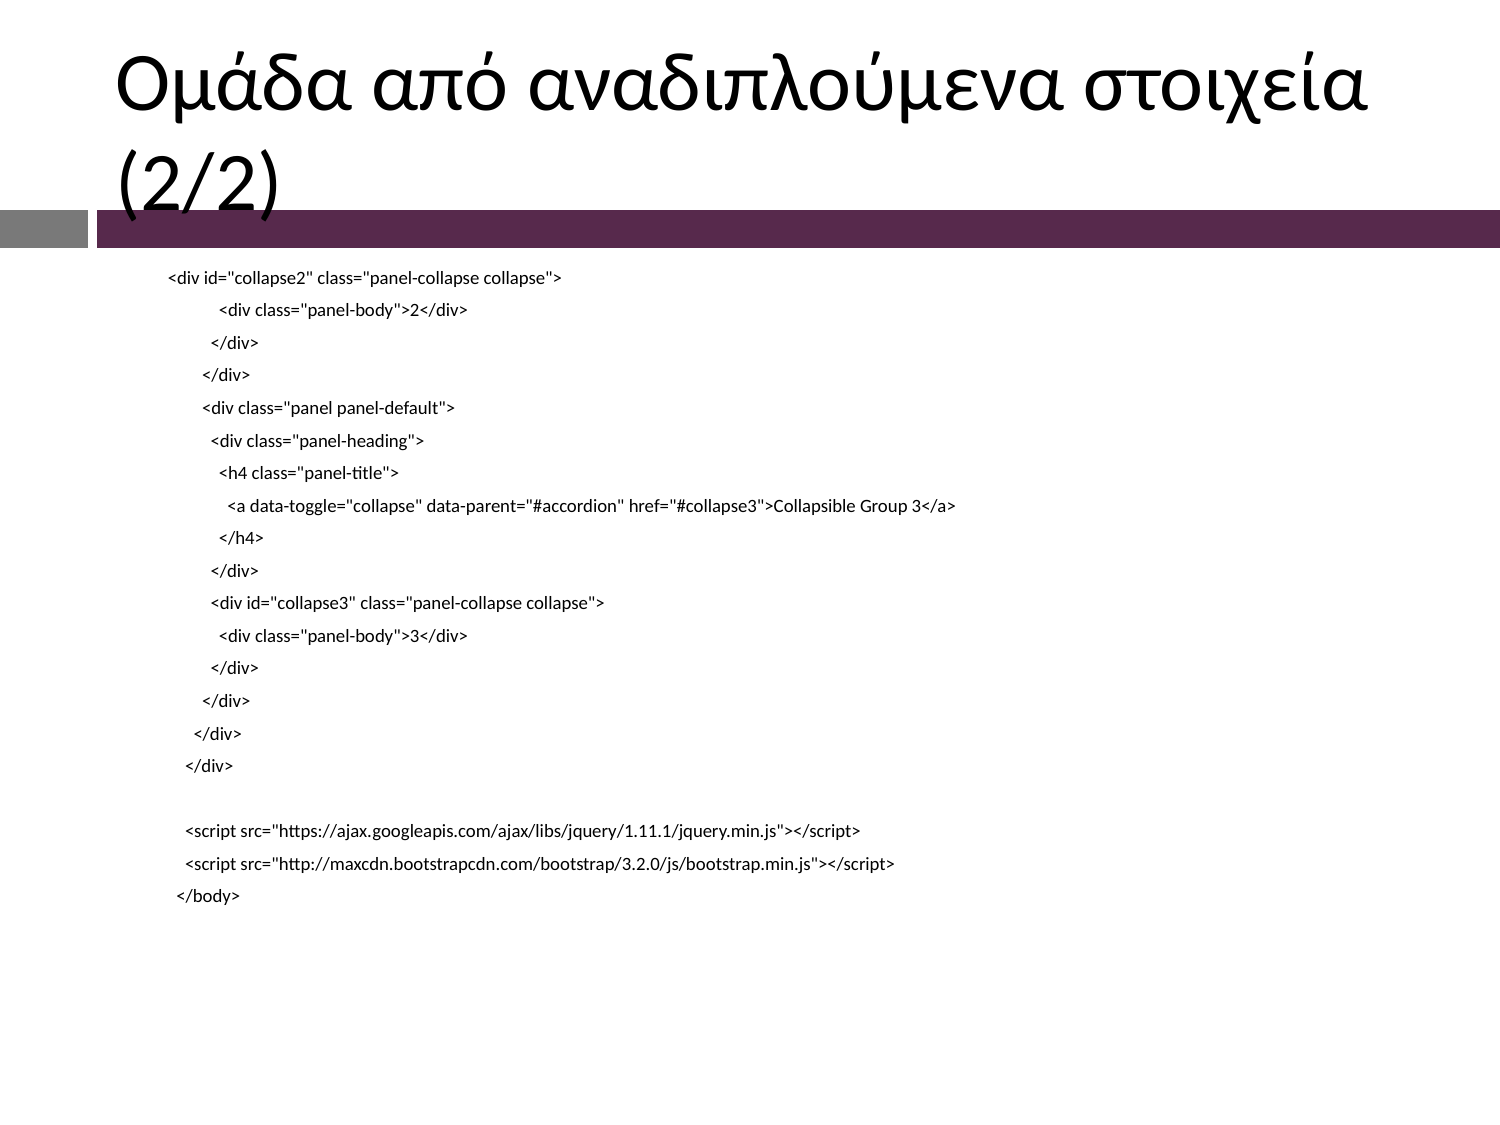

# Ομάδα από αναδιπλούμενα στοιχεία (2/2)
<div id="collapse2" class="panel-collapse collapse">
 <div class="panel-body">2</div>
 </div>
 </div>
 <div class="panel panel-default">
 <div class="panel-heading">
 <h4 class="panel-title">
 <a data-toggle="collapse" data-parent="#accordion" href="#collapse3">Collapsible Group 3</a>
 </h4>
 </div>
 <div id="collapse3" class="panel-collapse collapse">
 <div class="panel-body">3</div>
 </div>
 </div>
 </div>
 </div>
 <script src="https://ajax.googleapis.com/ajax/libs/jquery/1.11.1/jquery.min.js"></script>
 <script src="http://maxcdn.bootstrapcdn.com/bootstrap/3.2.0/js/bootstrap.min.js"></script>
 </body>